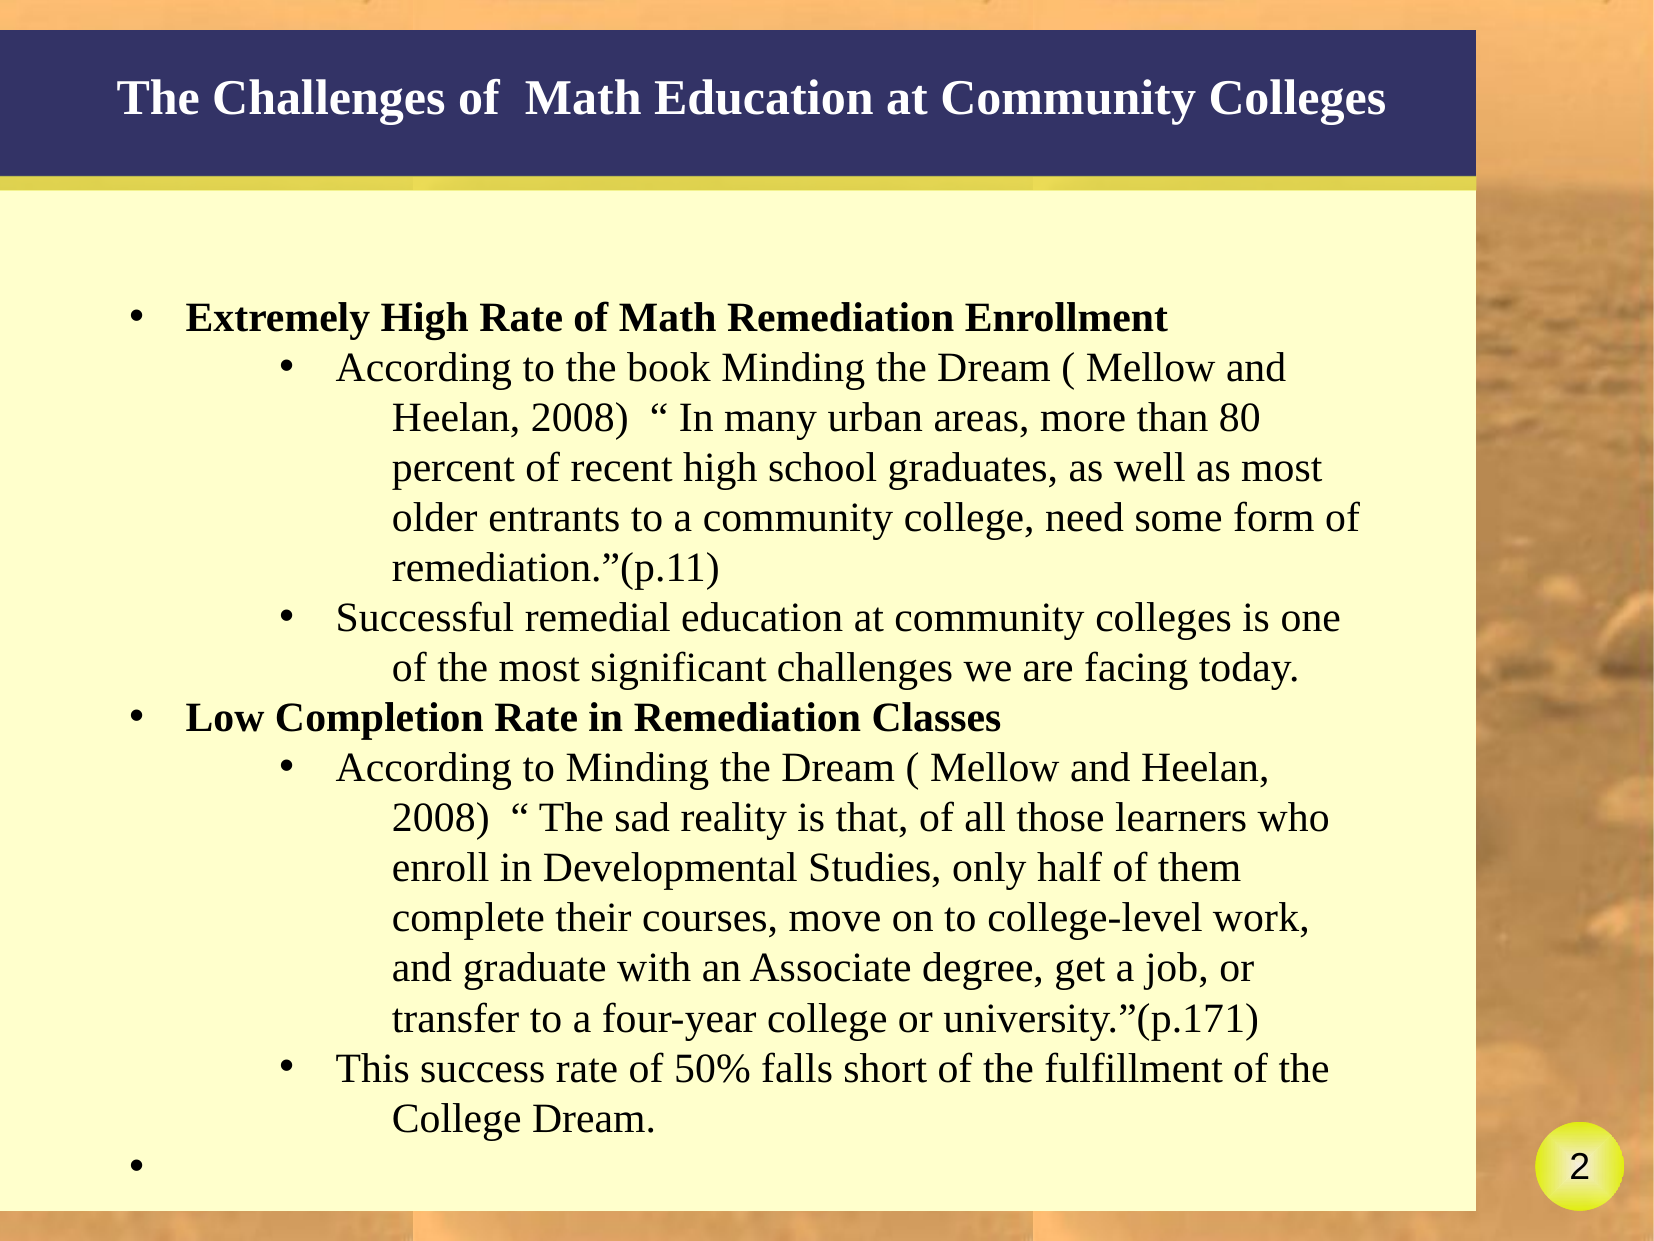

The Challenges of Math Education at Community Colleges
Extremely High Rate of Math Remediation Enrollment
According to the book Minding the Dream ( Mellow and Heelan, 2008) “ In many urban areas, more than 80 percent of recent high school graduates, as well as most older entrants to a community college, need some form of remediation.”(p.11)
Successful remedial education at community colleges is one of the most significant challenges we are facing today.
Low Completion Rate in Remediation Classes
According to Minding the Dream ( Mellow and Heelan, 2008) “ The sad reality is that, of all those learners who enroll in Developmental Studies, only half of them complete their courses, move on to college-level work, and graduate with an Associate degree, get a job, or transfer to a four-year college or university.”(p.171)
This success rate of 50% falls short of the fulfillment of the College Dream.